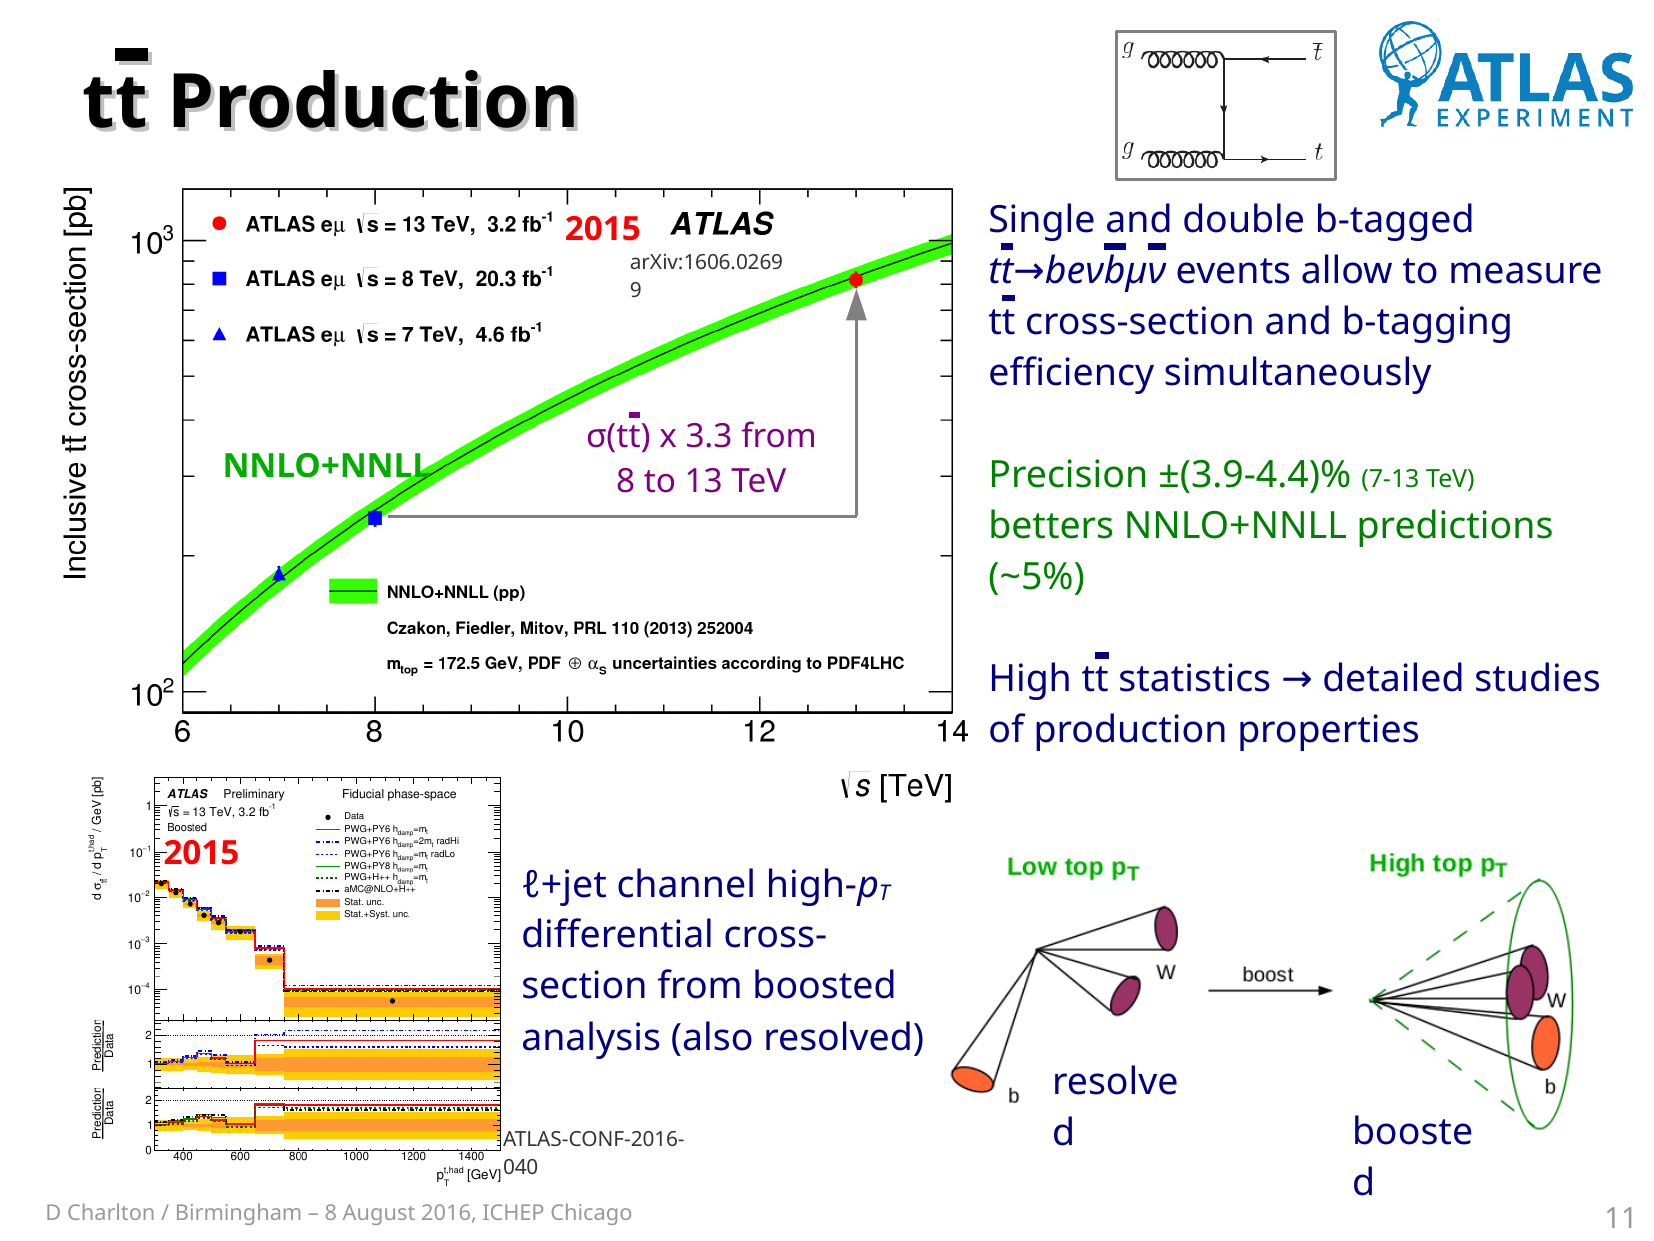

# tt Production
Single and double b-tagged tt→beνbμν events allow to measure tt cross-section and b-tagging efficiency simultaneously
Precision ±(3.9-4.4)% (7-13 TeV) betters NNLO+NNLL predictions (~5%)
High tt statistics → detailed studies of production properties
2015
arXiv:1606.02699
σ(tt) x 3.3 from 8 to 13 TeV
NNLO+NNLL
2015
ℓ+jet channel high-pT differential cross-section from boosted analysis (also resolved)
resolved
boosted
ATLAS-CONF-2016-040